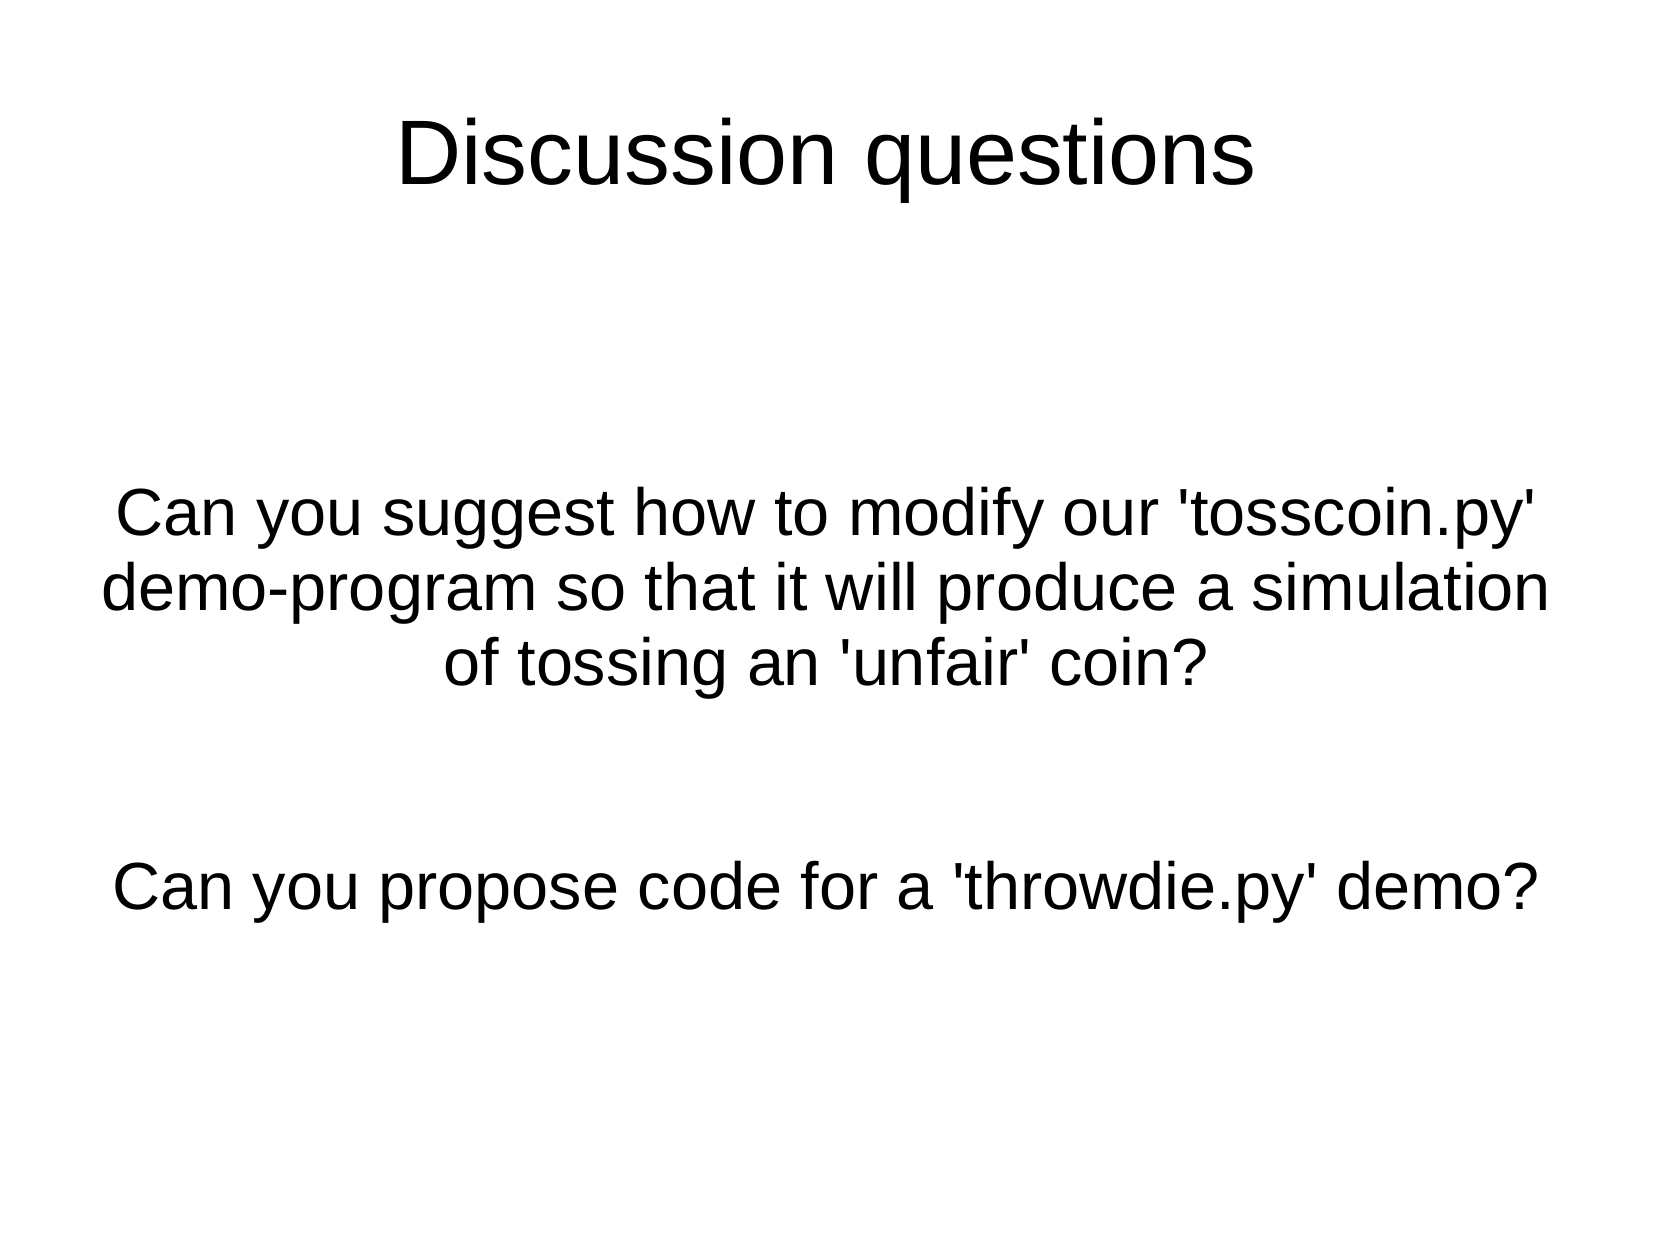

# Discussion questions
Can you suggest how to modify our 'tosscoin.py' demo-program so that it will produce a simulation of tossing an 'unfair' coin?
Can you propose code for a 'throwdie.py' demo?